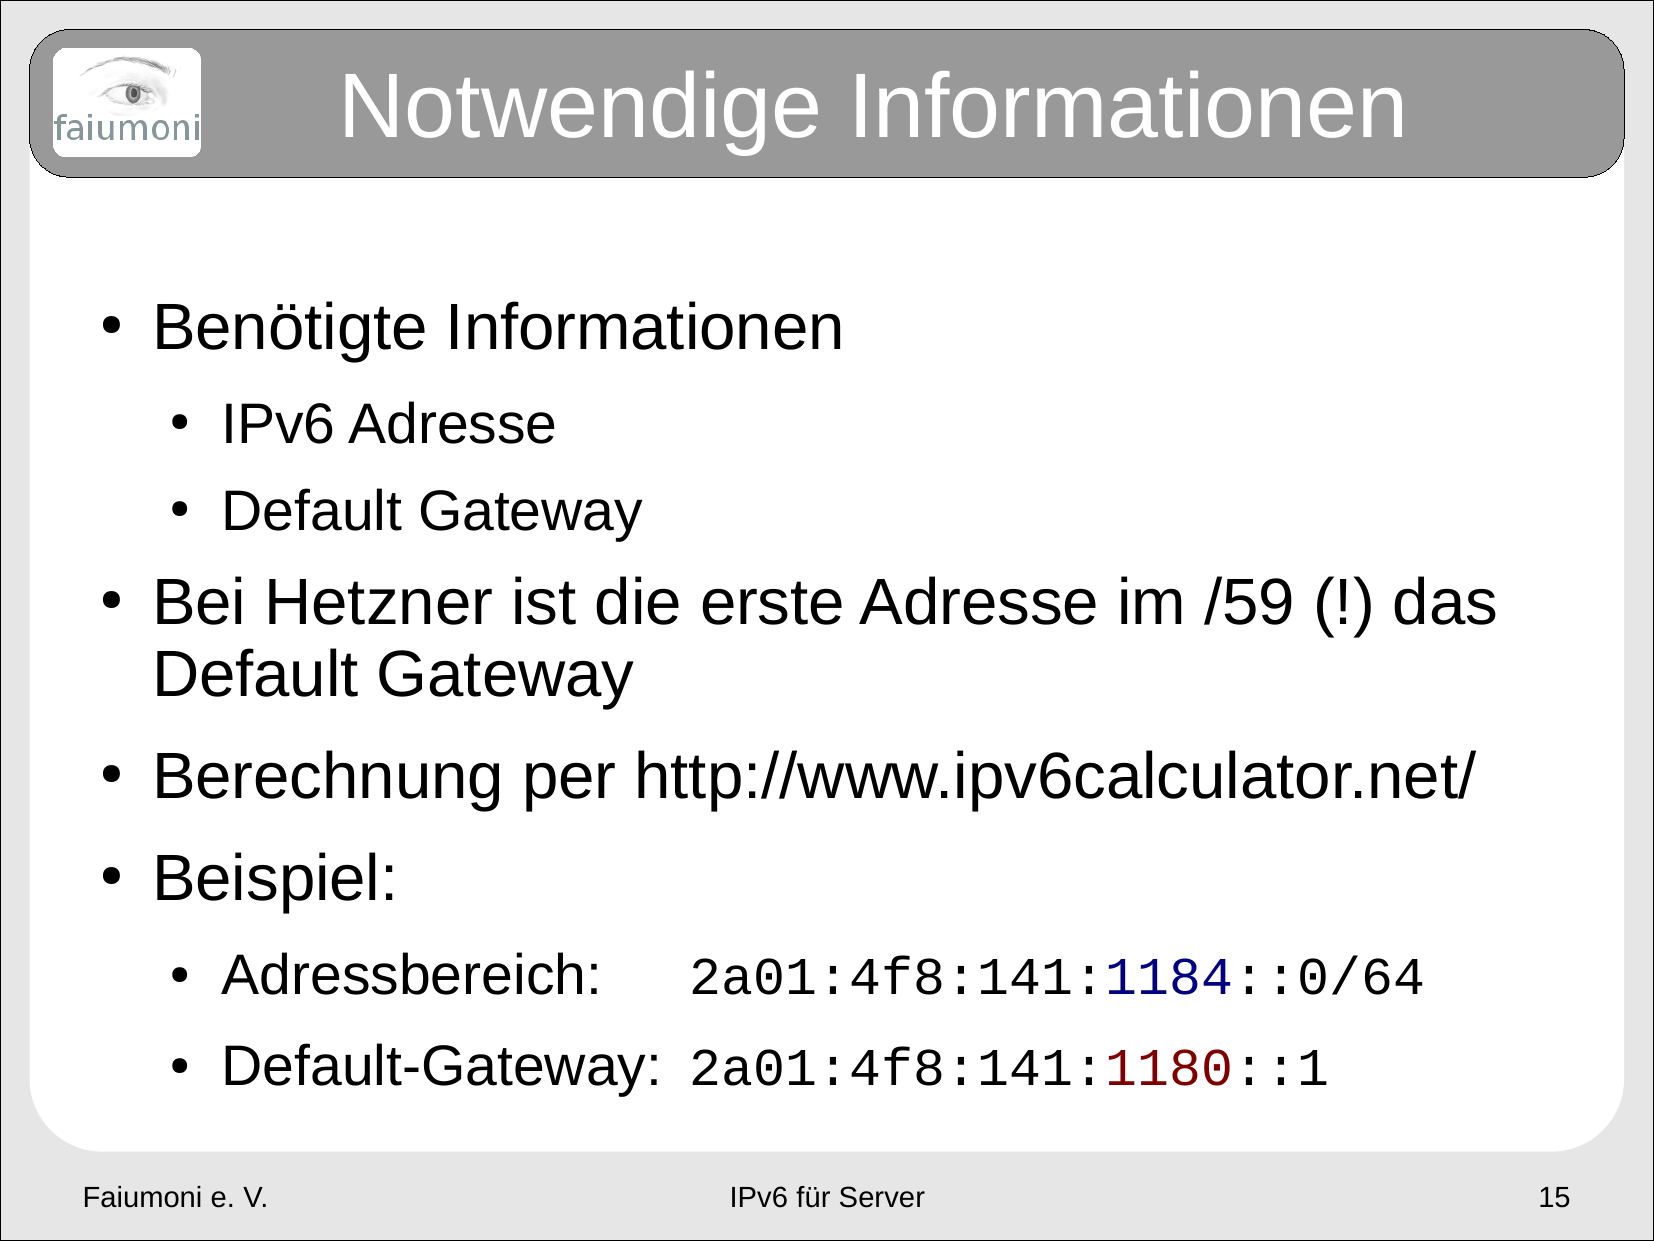

# Notwendige Informationen
Benötigte Informationen
IPv6 Adresse
Default Gateway
Bei Hetzner ist die erste Adresse im /59 (!) das Default Gateway
Berechnung per http://www.ipv6calculator.net/
Beispiel:
Adressbereich:	2a01:4f8:141:1184::0/64
Default-Gateway:	2a01:4f8:141:1180::1
Faiumoni e. V.
IPv6 für Server
15